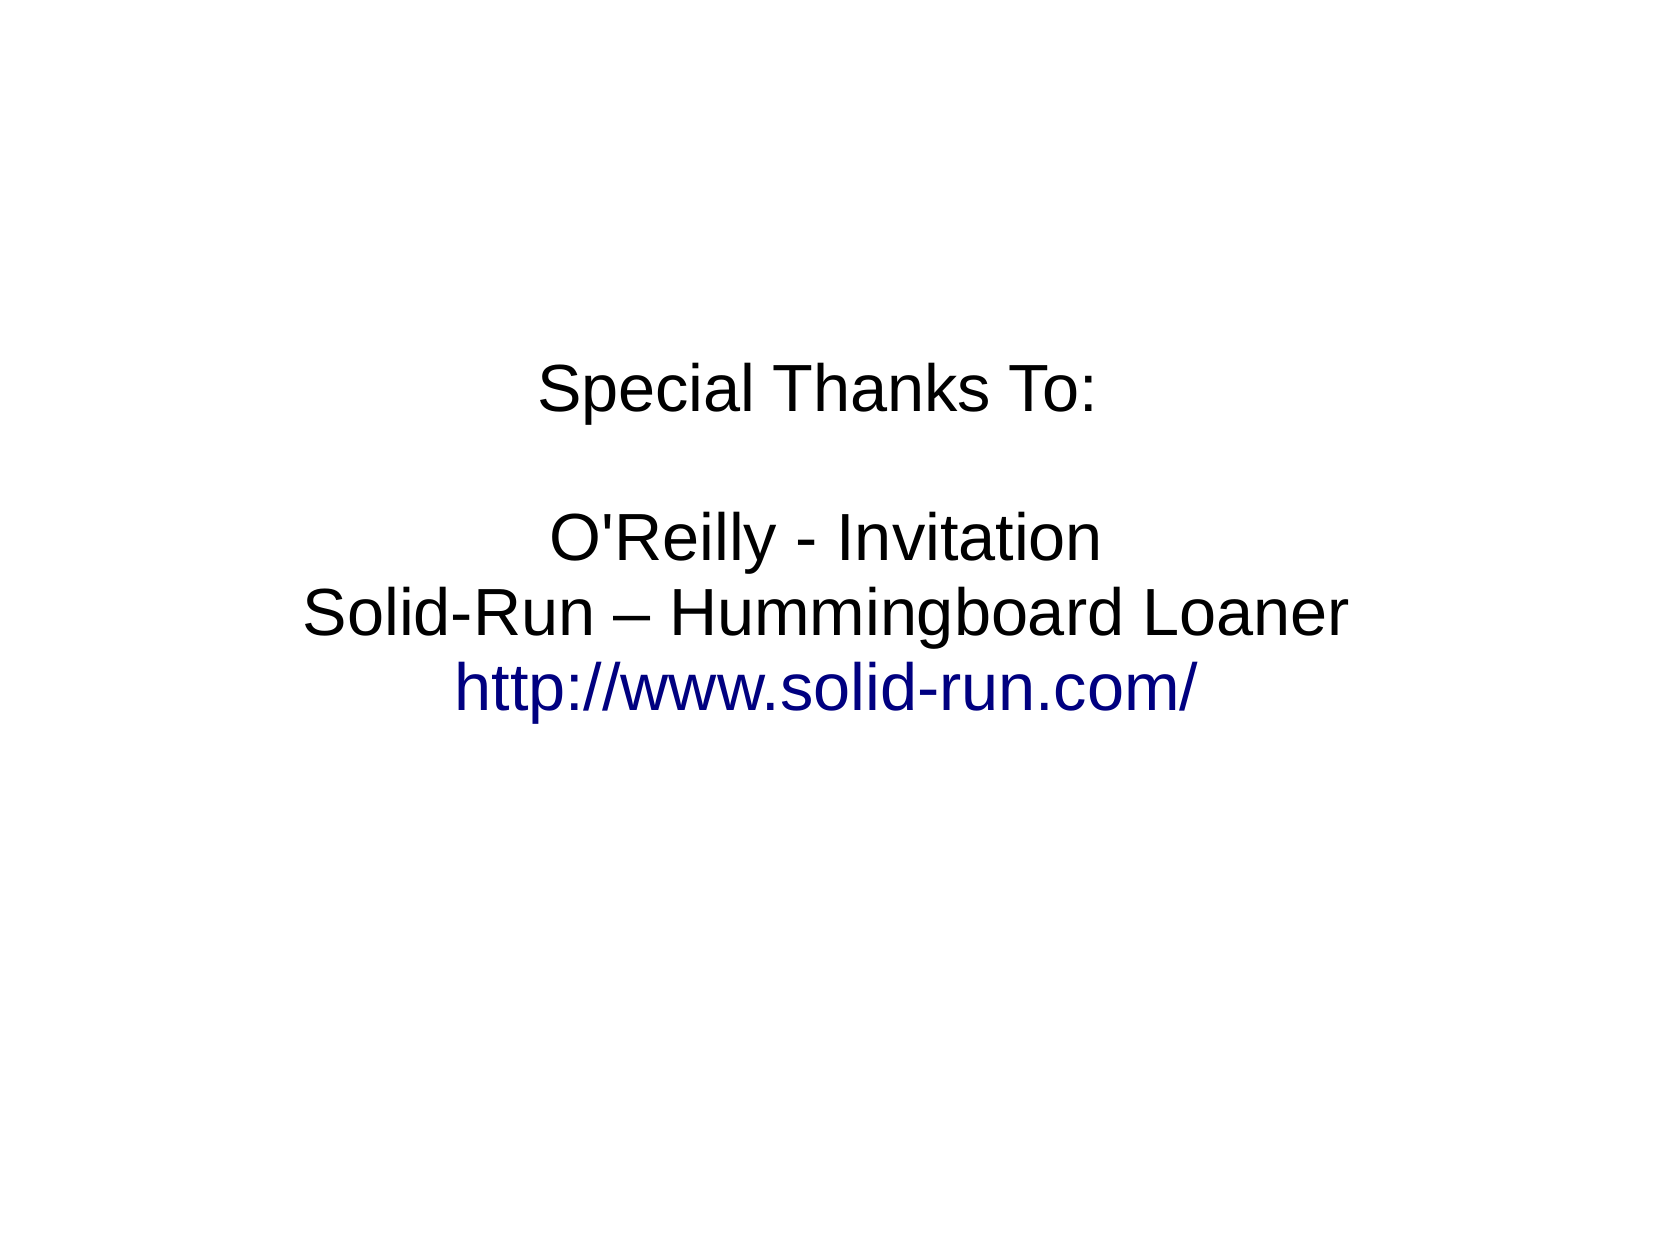

# Special Thanks To:
O'Reilly - Invitation
Solid-Run – Hummingboard Loaner
http://www.solid-run.com/